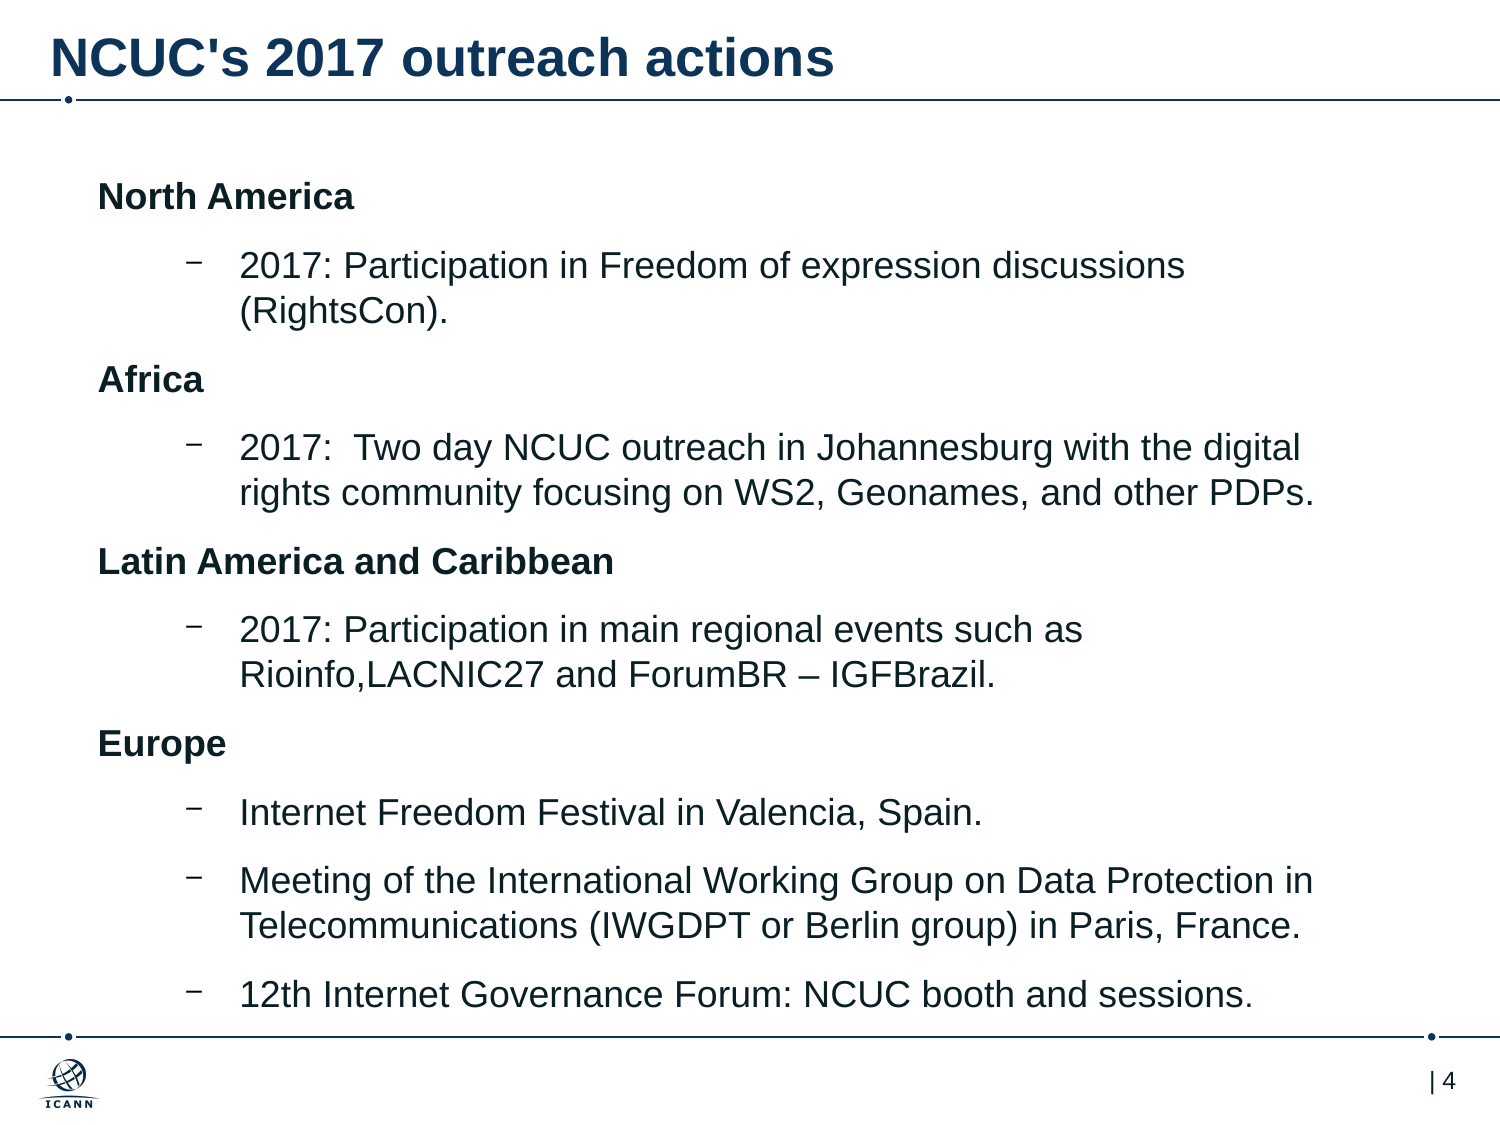

# NCUC's 2017 outreach actions
North America
2017: Participation in Freedom of expression discussions (RightsCon).
Africa
2017: Two day NCUC outreach in Johannesburg with the digital rights community focusing on WS2, Geonames, and other PDPs.
Latin America and Caribbean
2017: Participation in main regional events such as Rioinfo,LACNIC27 and ForumBR – IGFBrazil.
Europe
Internet Freedom Festival in Valencia, Spain.
Meeting of the International Working Group on Data Protection in Telecommunications (IWGDPT or Berlin group) in Paris, France.
12th Internet Governance Forum: NCUC booth and sessions.